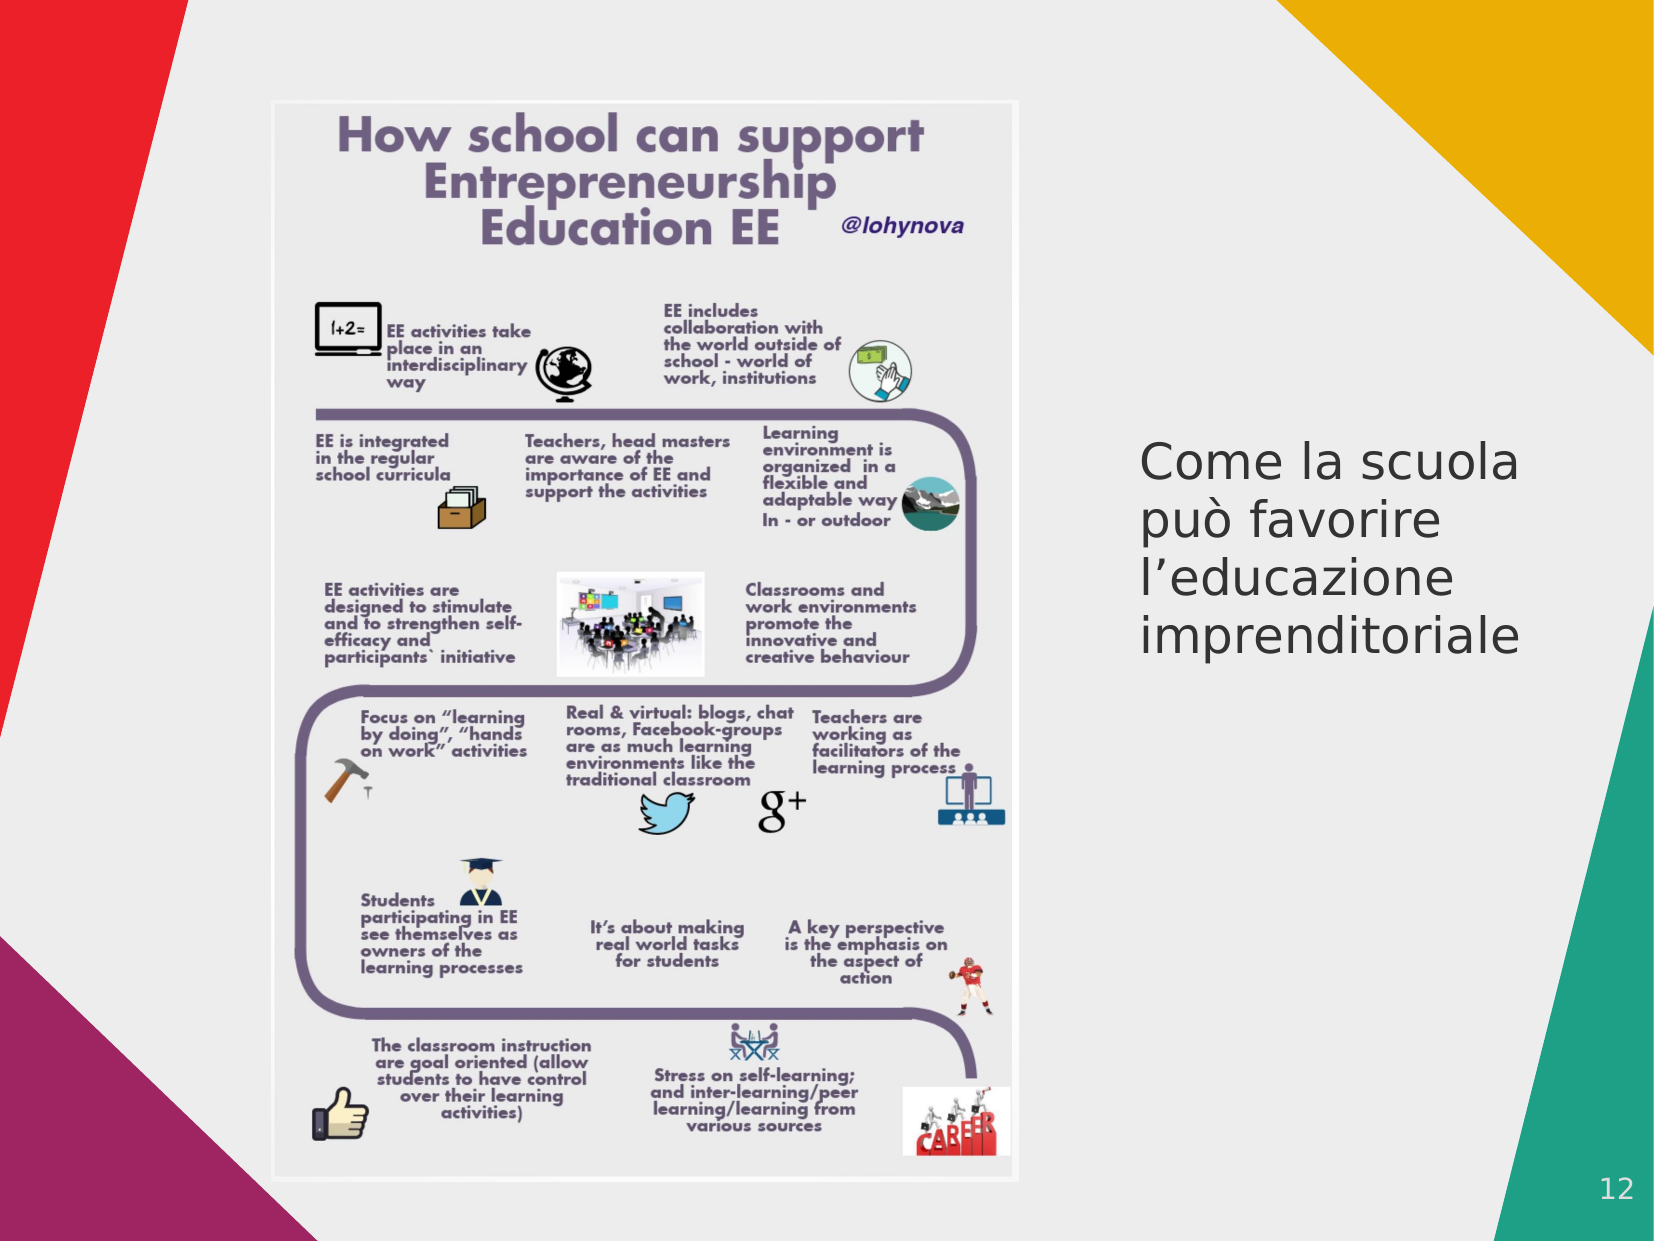

# Come la scuola può favorire l’educazione imprenditoriale
12